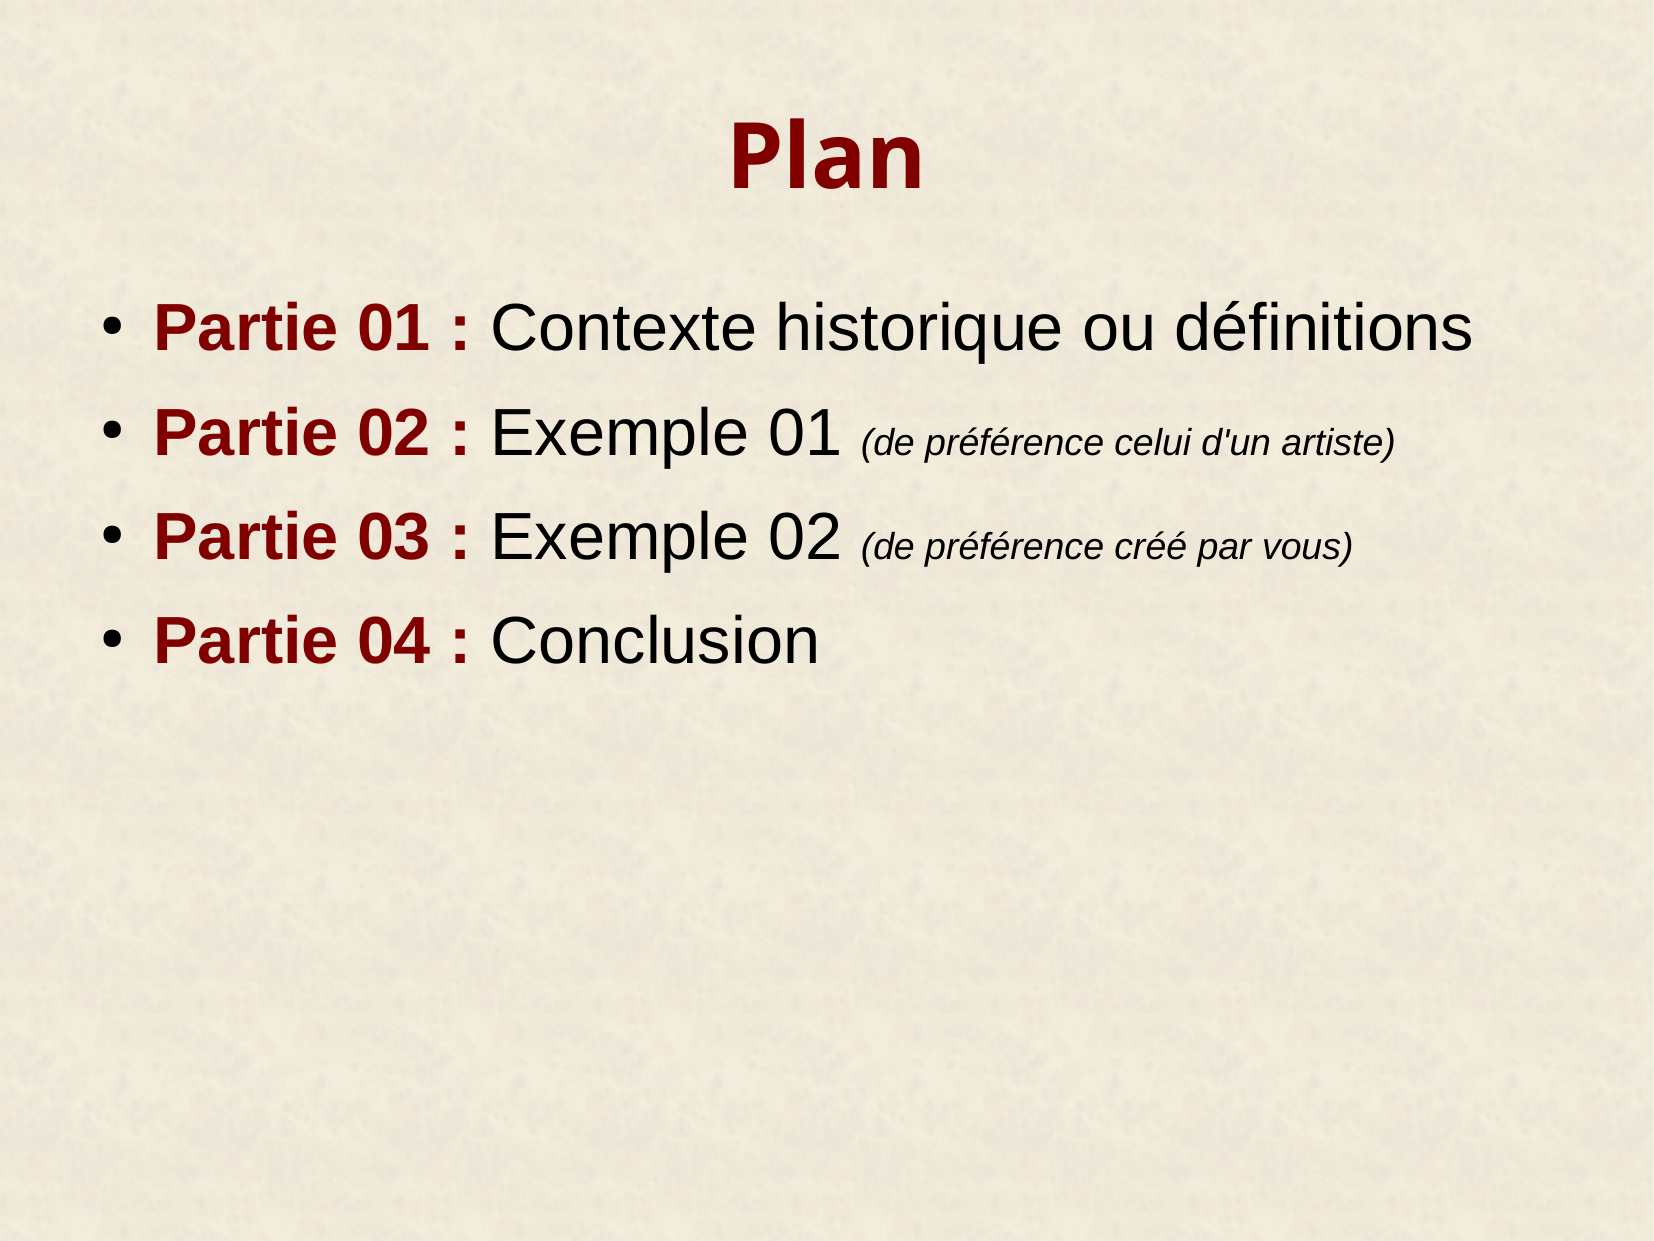

# Plan
Partie 01 : Contexte historique ou définitions
Partie 02 : Exemple 01 (de préférence celui d'un artiste)
Partie 03 : Exemple 02 (de préférence créé par vous)
Partie 04 : Conclusion